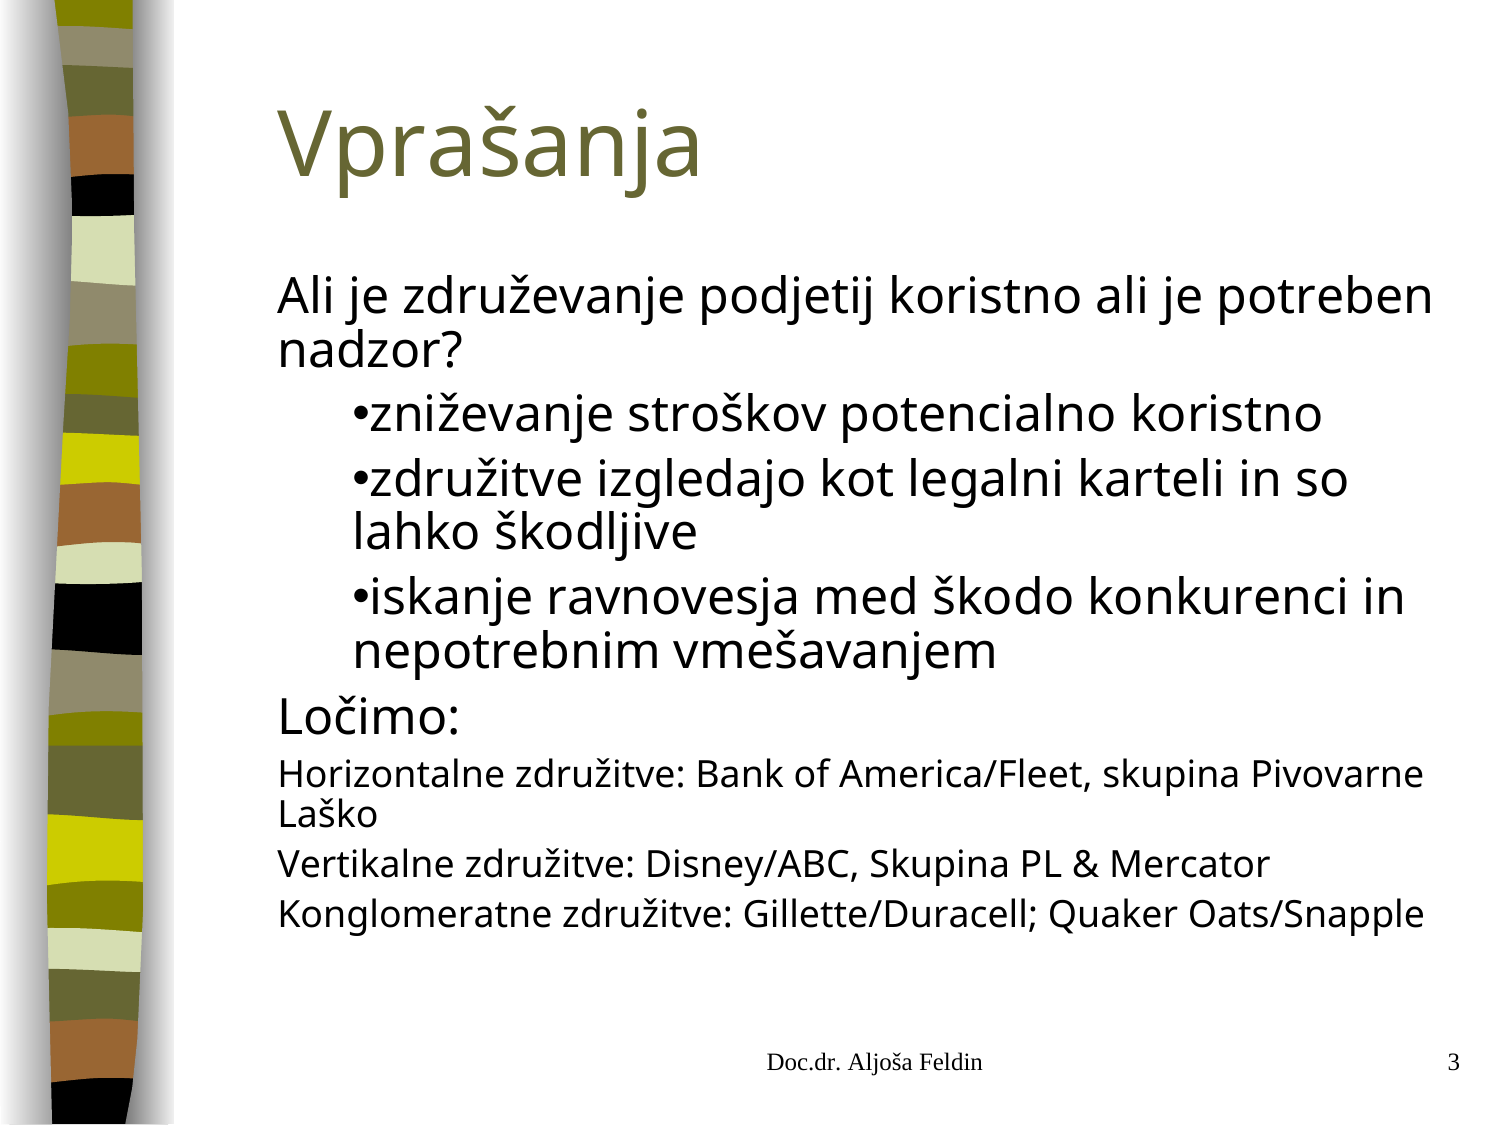

Vprašanja
Ali je združevanje podjetij koristno ali je potreben nadzor?
zniževanje stroškov potencialno koristno
združitve izgledajo kot legalni karteli in so lahko škodljive
iskanje ravnovesja med škodo konkurenci in nepotrebnim vmešavanjem
Ločimo:
Horizontalne združitve: Bank of America/Fleet, skupina Pivovarne Laško
Vertikalne združitve: Disney/ABC, Skupina PL & Mercator
Konglomeratne združitve: Gillette/Duracell; Quaker Oats/Snapple
Doc.dr. Aljoša Feldin